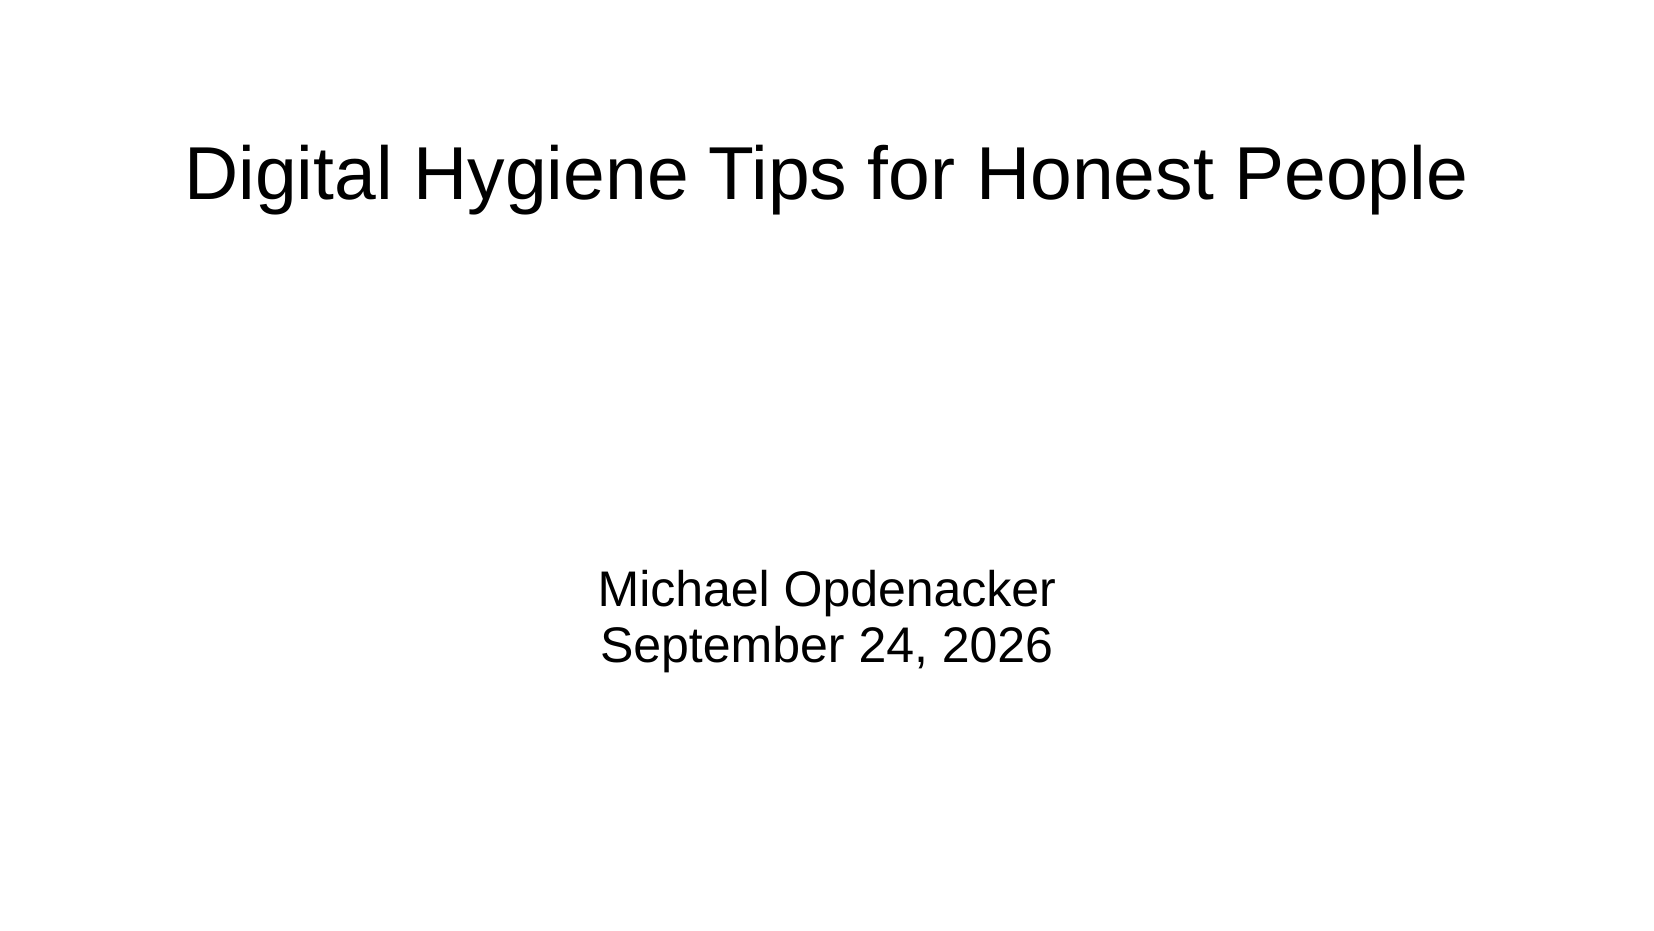

# Digital Hygiene Tips for Honest People
Michael Opdenacker